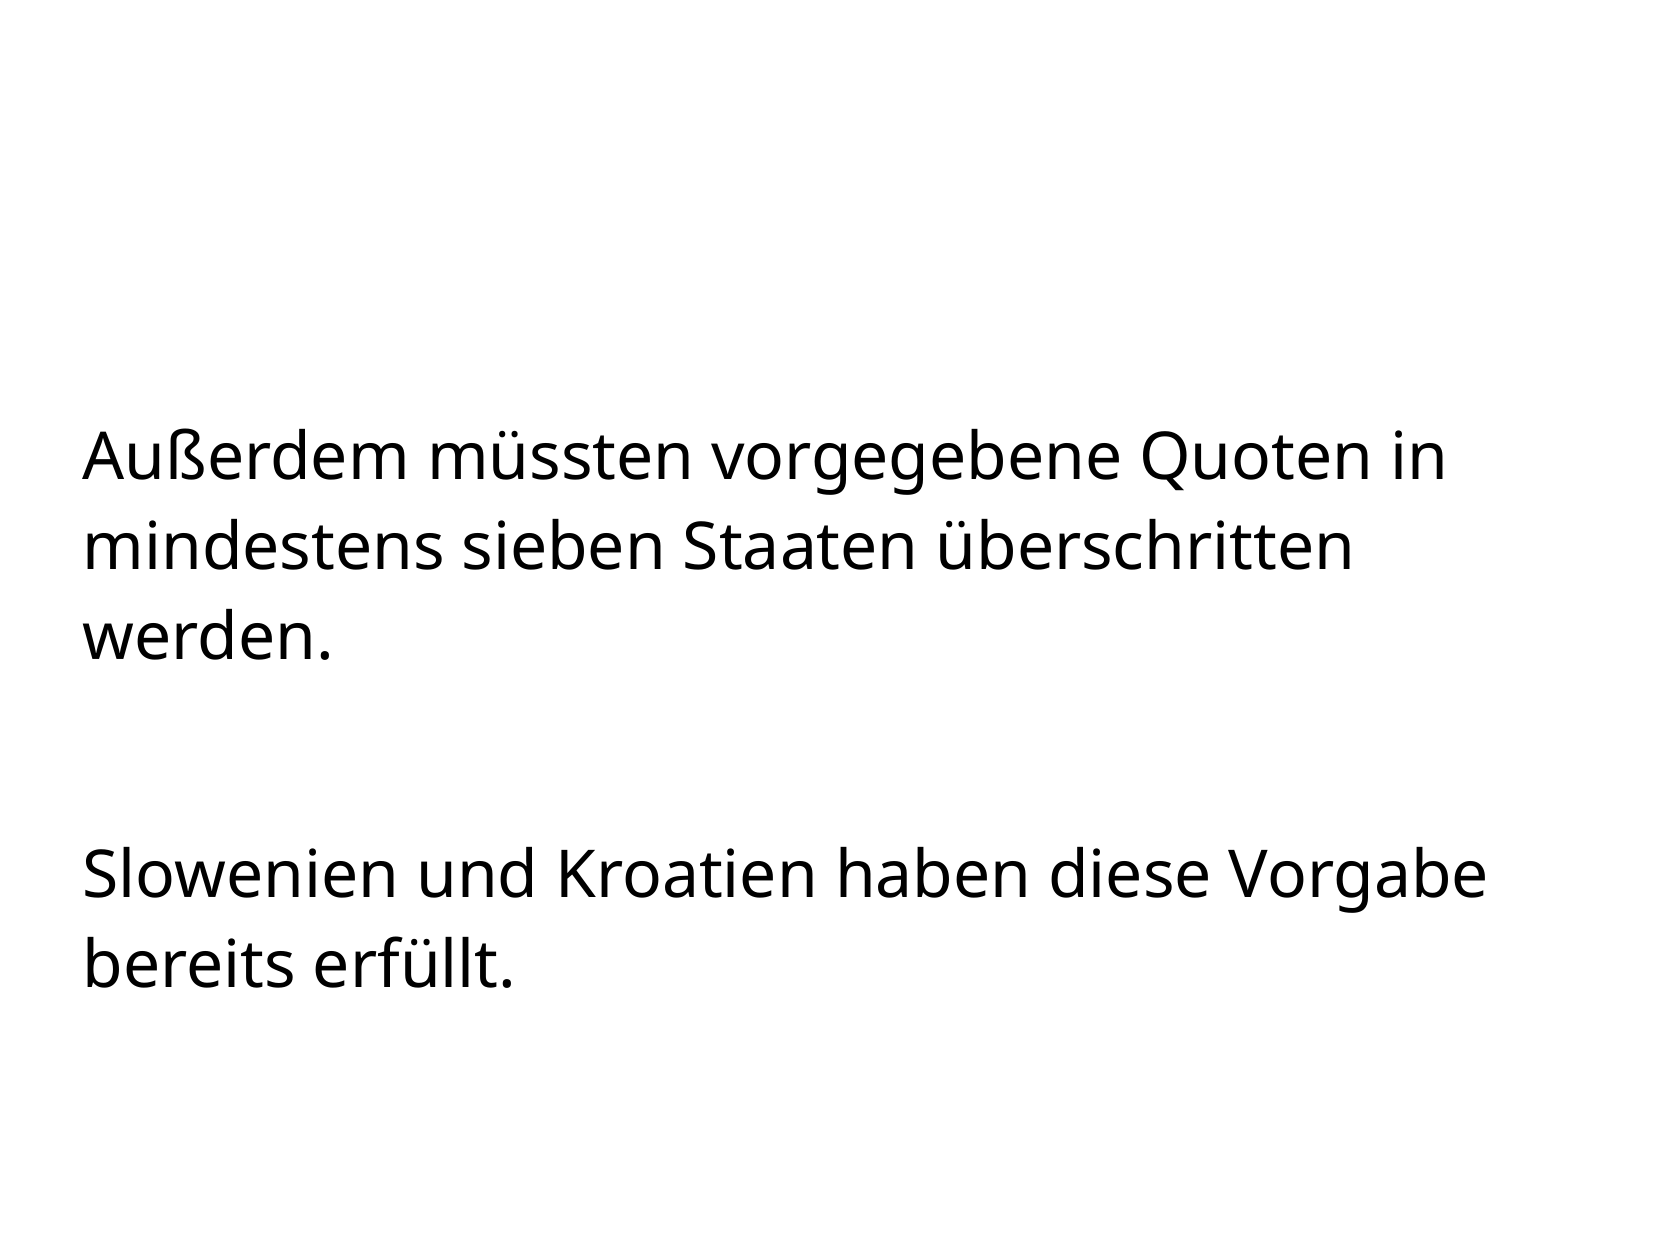

#
Außerdem müssten vorgegebene Quoten in mindestens sieben Staaten überschritten werden.
Slowenien und Kroatien haben diese Vorgabe bereits erfüllt.